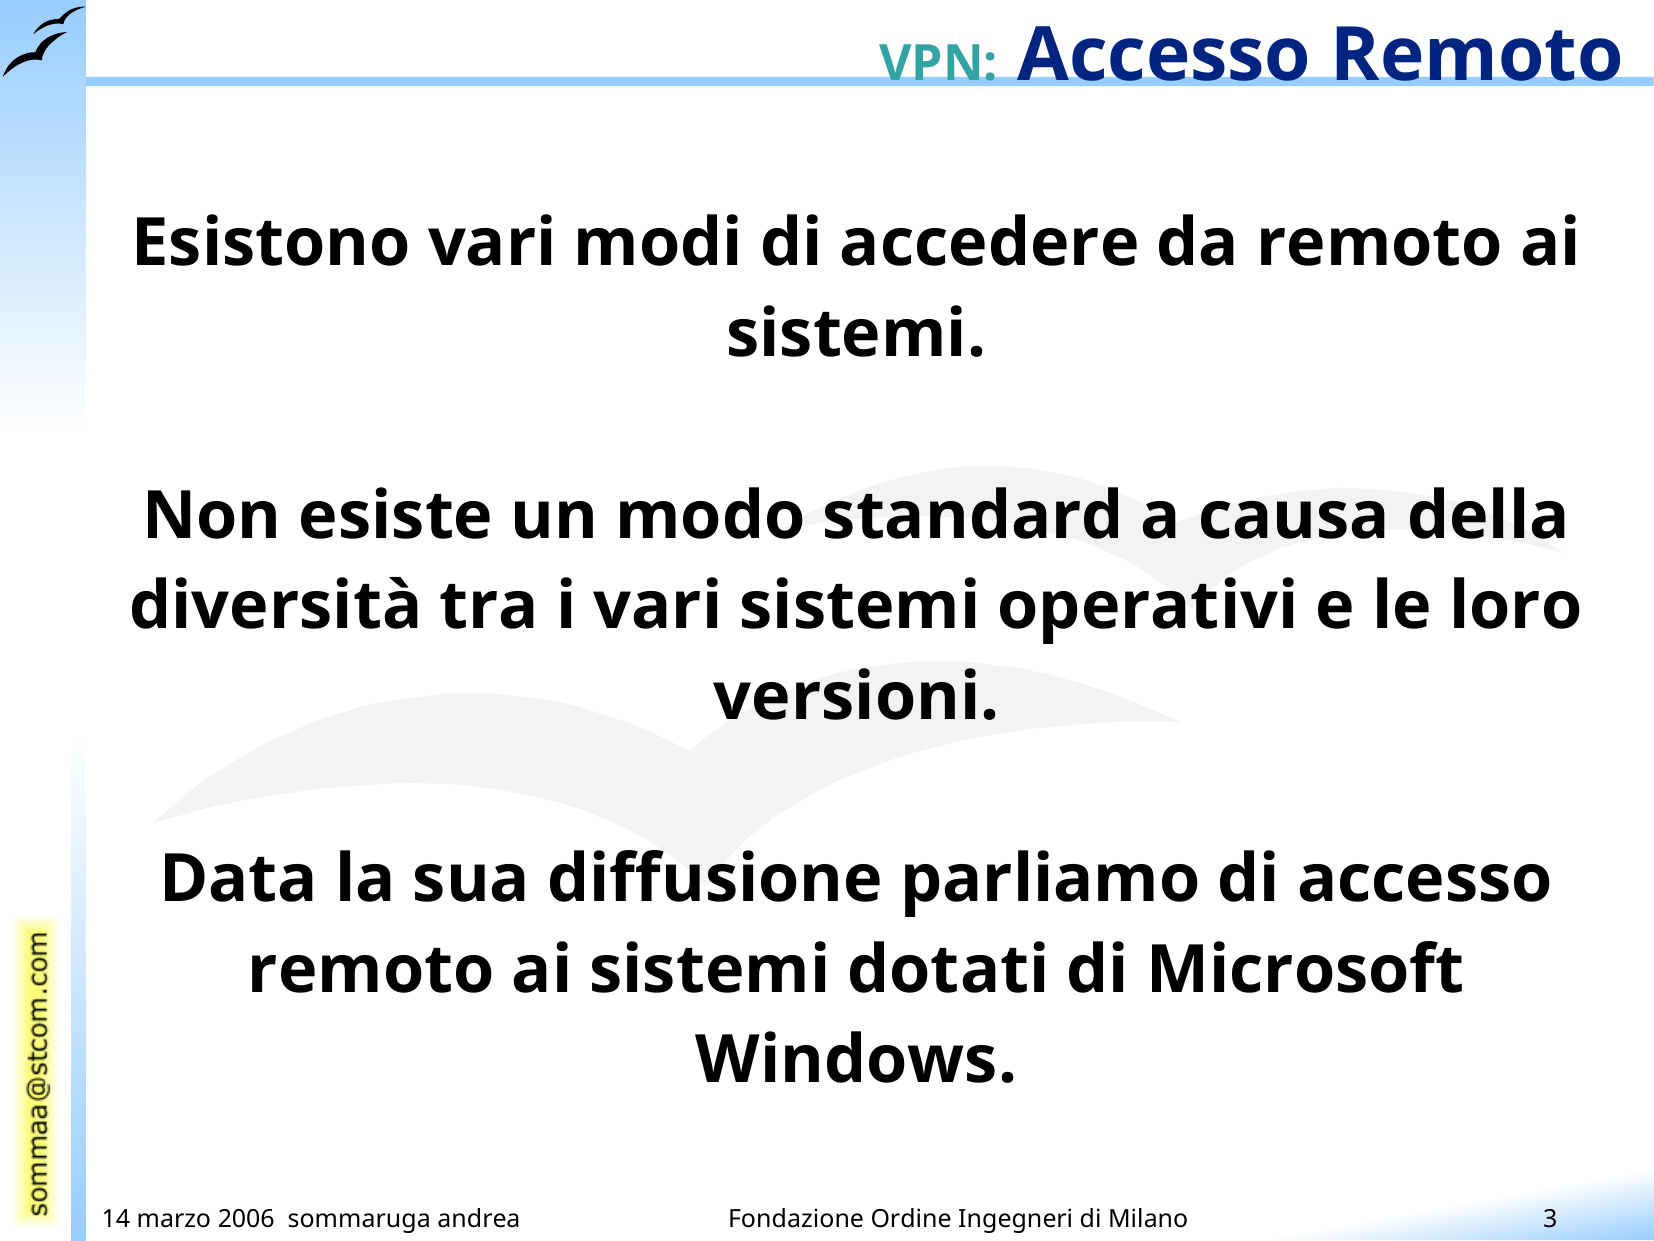

# VPN: Accesso Remoto
Esistono vari modi di accedere da remoto ai sistemi.
Non esiste un modo standard a causa della diversità tra i vari sistemi operativi e le loro versioni.
Data la sua diffusione parliamo di accesso remoto ai sistemi dotati di Microsoft Windows.